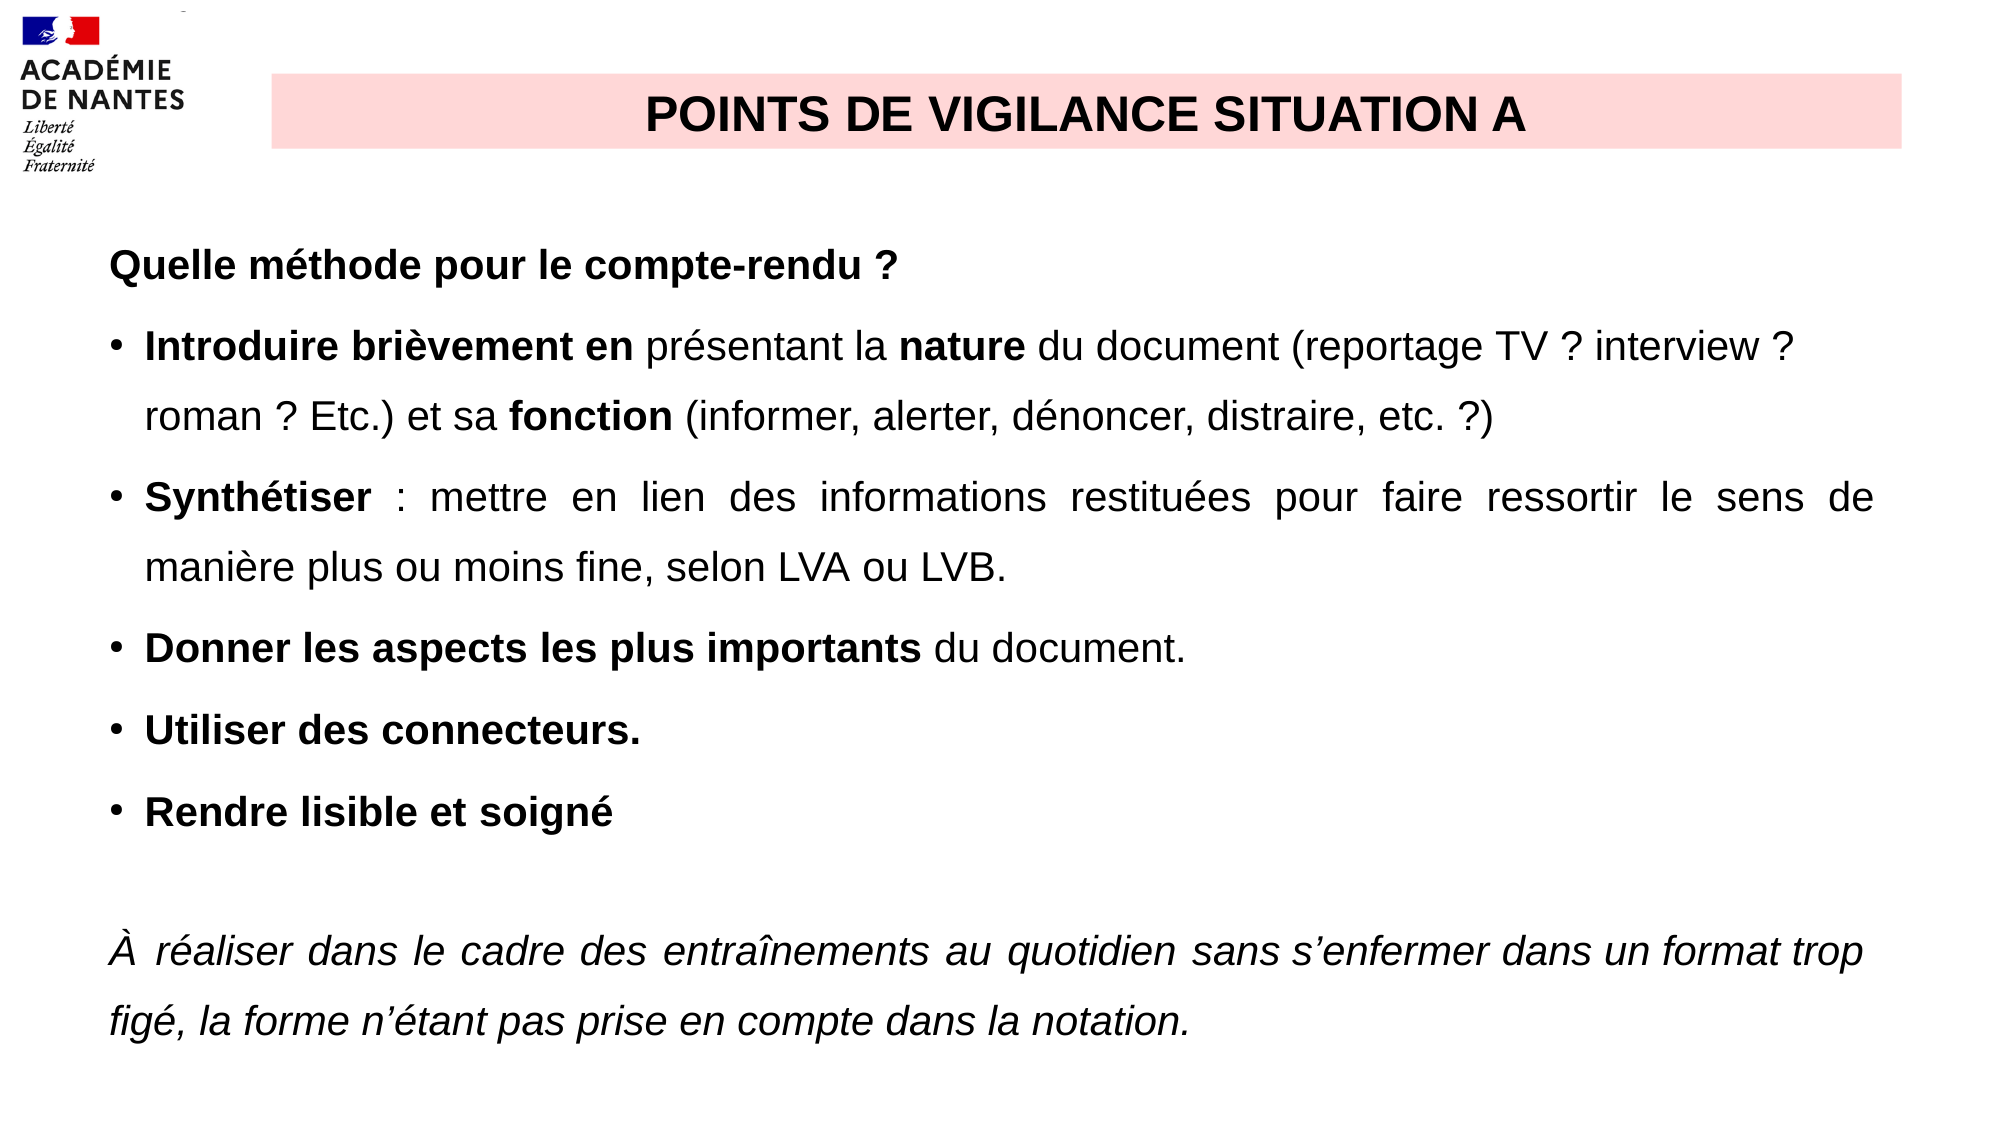

POINTS DE VIGILANCE SITUATION A
Quelle méthode pour le compte-rendu ?
Introduire brièvement en présentant la nature du document (reportage TV ? interview ? roman ? Etc.) et sa fonction (informer, alerter, dénoncer, distraire, etc. ?)
Synthétiser : mettre en lien des informations restituées pour faire ressortir le sens de manière plus ou moins fine, selon LVA ou LVB.
Donner les aspects les plus importants du document.
Utiliser des connecteurs.
Rendre lisible et soigné
À réaliser dans le cadre des entraînements au quotidien sans s’enfermer dans un format trop figé, la forme n’étant pas prise en compte dans la notation.